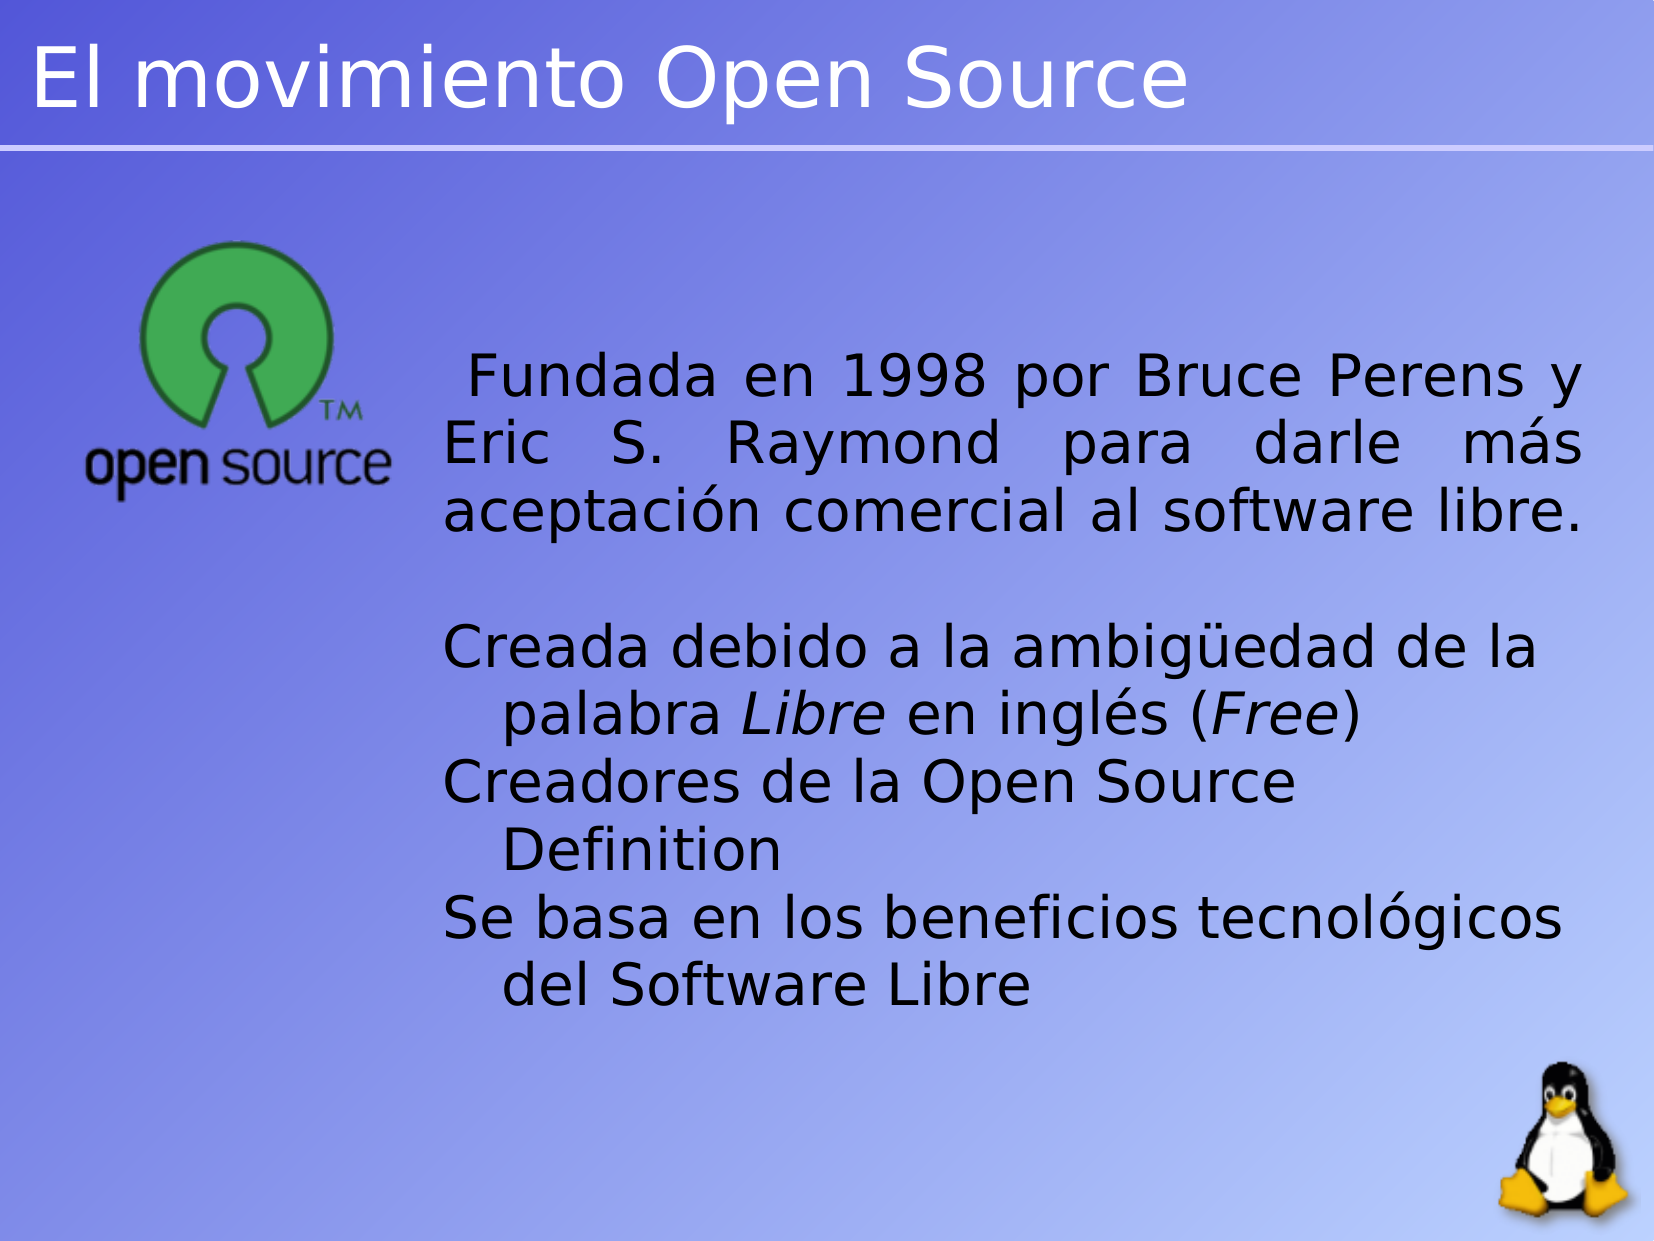

# El movimiento Open Source
Fundada en 1998 por Bruce Perens y Eric S. Raymond para darle más aceptación comercial al software libre.
Creada debido a la ambigüedad de la palabra Libre en inglés (Free)
Creadores de la Open Source Definition
Se basa en los beneficios tecnológicos del Software Libre